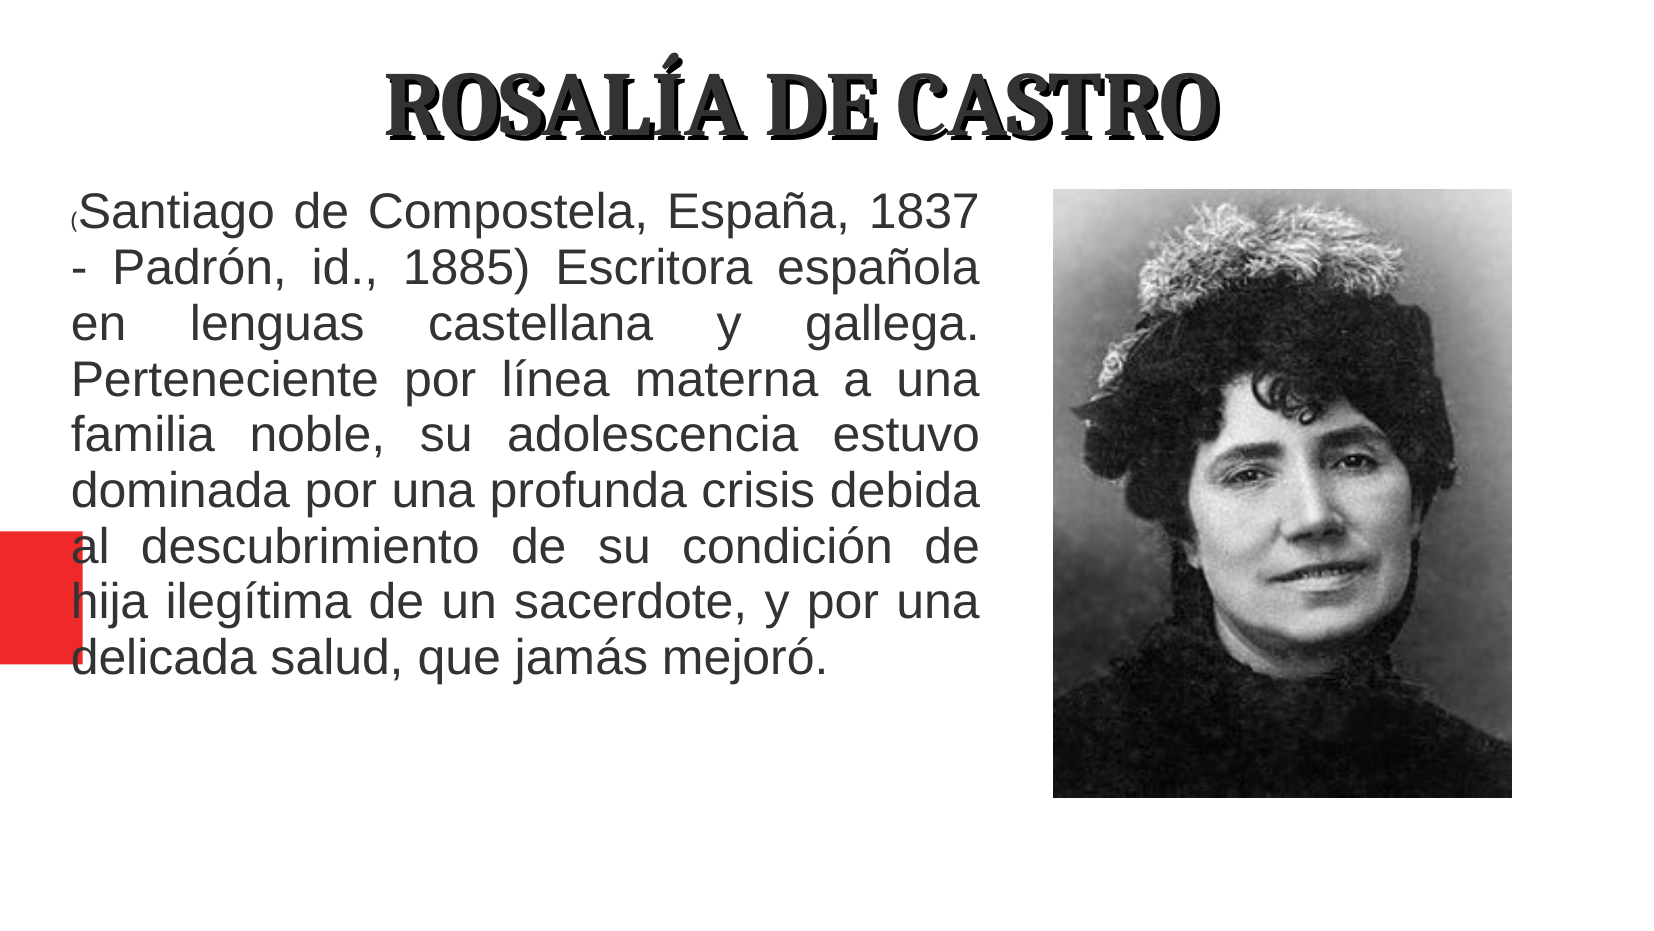

# ROSALÍA DE CASTRO
(Santiago de Compostela, España, 1837 - Padrón, id., 1885) Escritora española en lenguas castellana y gallega. Perteneciente por línea materna a una familia noble, su adolescencia estuvo dominada por una profunda crisis debida al descubrimiento de su condición de hija ilegítima de un sacerdote, y por una delicada salud, que jamás mejoró.